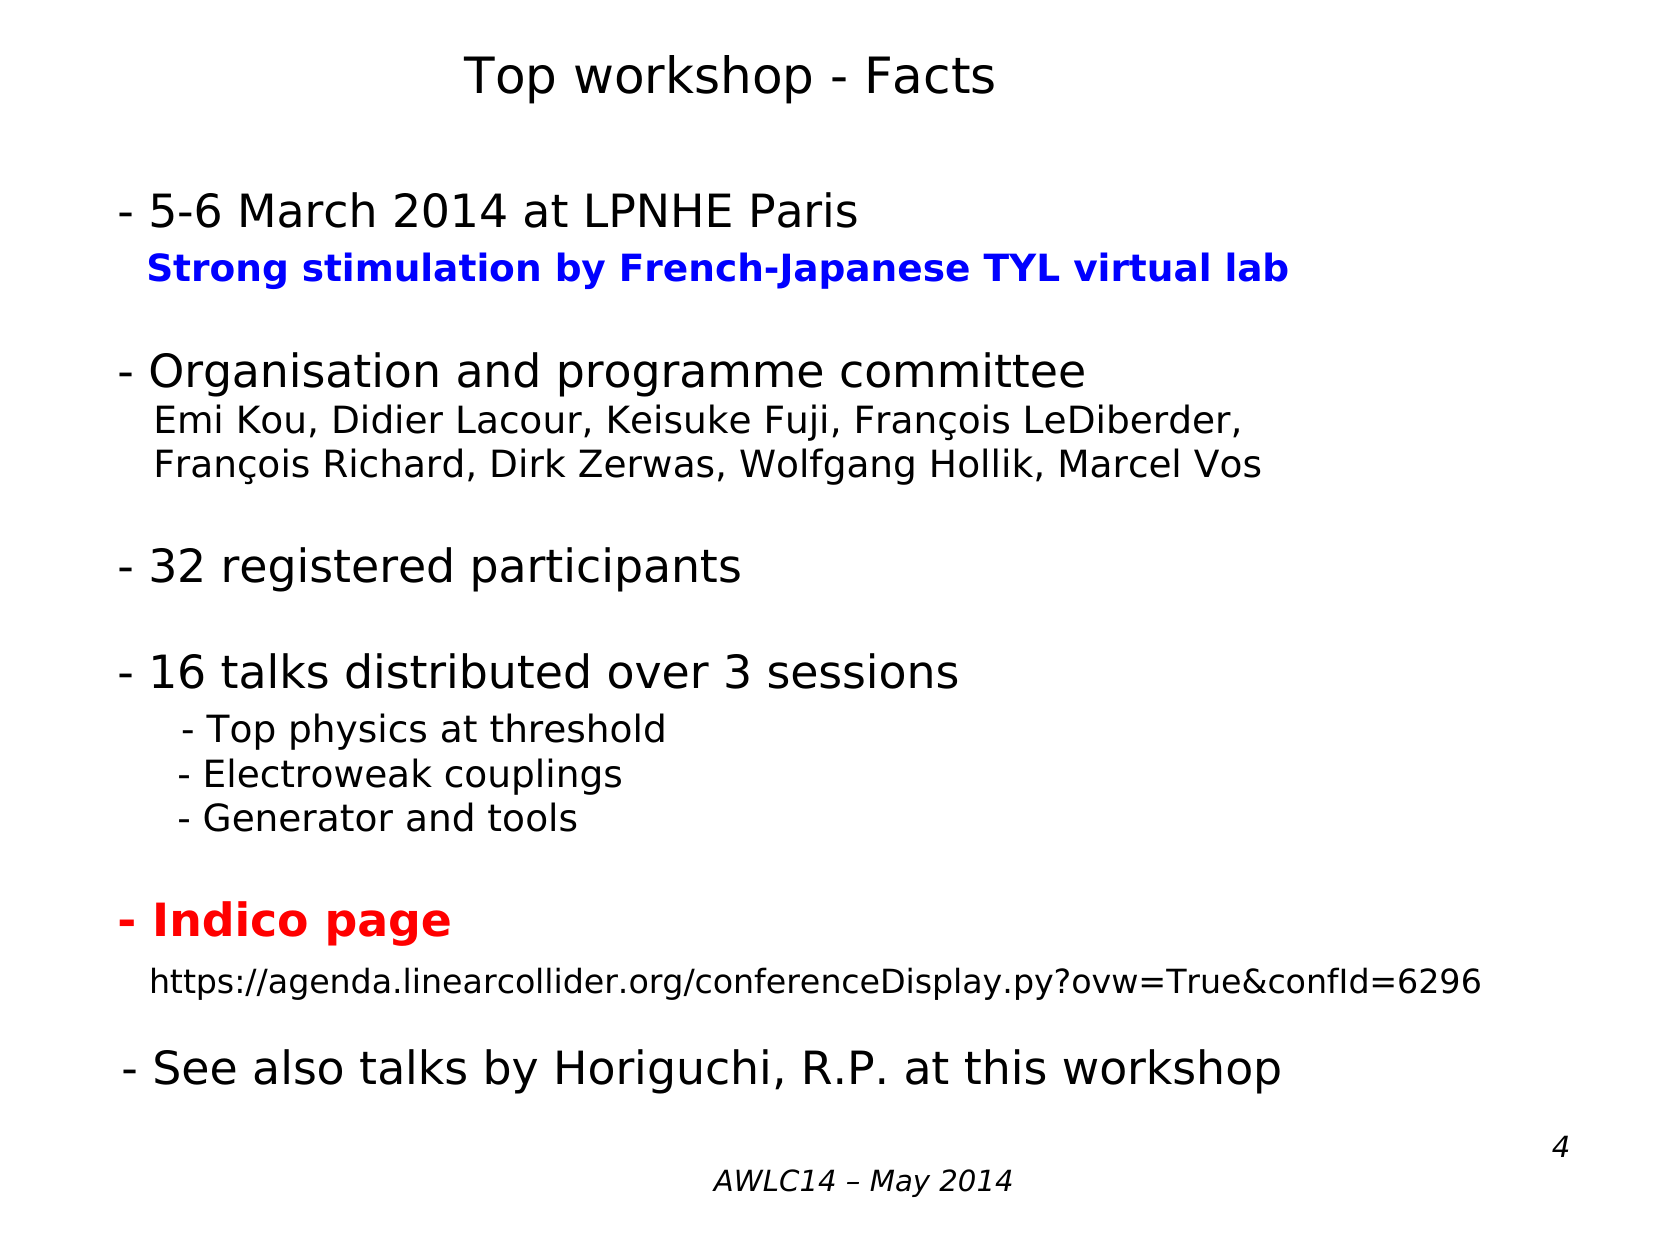

Top workshop - Facts
- 5-6 March 2014 at LPNHE Paris
 Strong stimulation by French-Japanese TYL virtual lab
- Organisation and programme committee
 Emi Kou, Didier Lacour, Keisuke Fuji, François LeDiberder,
 François Richard, Dirk Zerwas, Wolfgang Hollik, Marcel Vos
- 32 registered participants
- 16 talks distributed over 3 sessions
 - Top physics at threshold
 - Electroweak couplings
 - Generator and tools
- Indico page
 https://agenda.linearcollider.org/conferenceDisplay.py?ovw=True&confId=6296
- See also talks by Horiguchi, R.P. at this workshop
FCPPL Workshop - March 2012
4